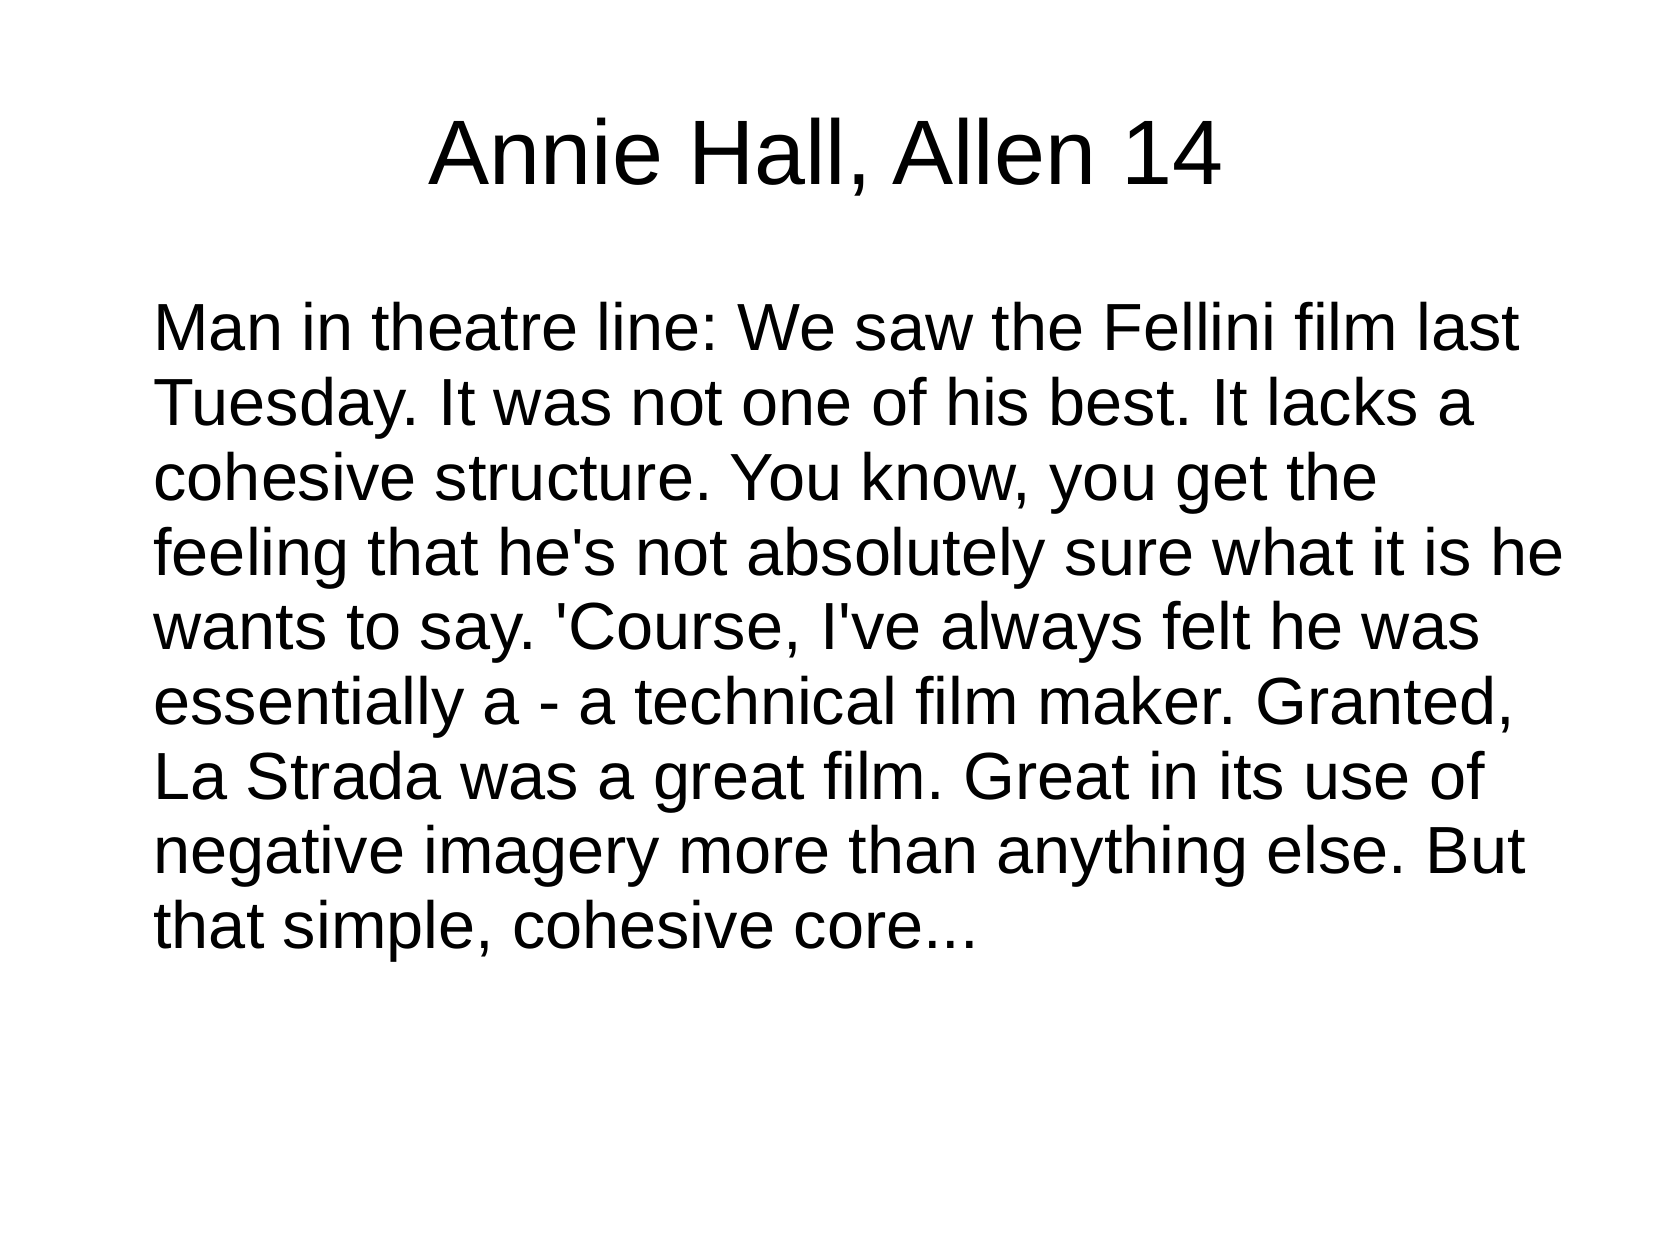

# Annie Hall, Allen 14
Man in theatre line: We saw the Fellini film last Tuesday. It was not one of his best. It lacks a cohesive structure. You know, you get the feeling that he's not absolutely sure what it is he wants to say. 'Course, I've always felt he was essentially a - a technical film maker. Granted, La Strada was a great film. Great in its use of negative imagery more than anything else. But that simple, cohesive core...